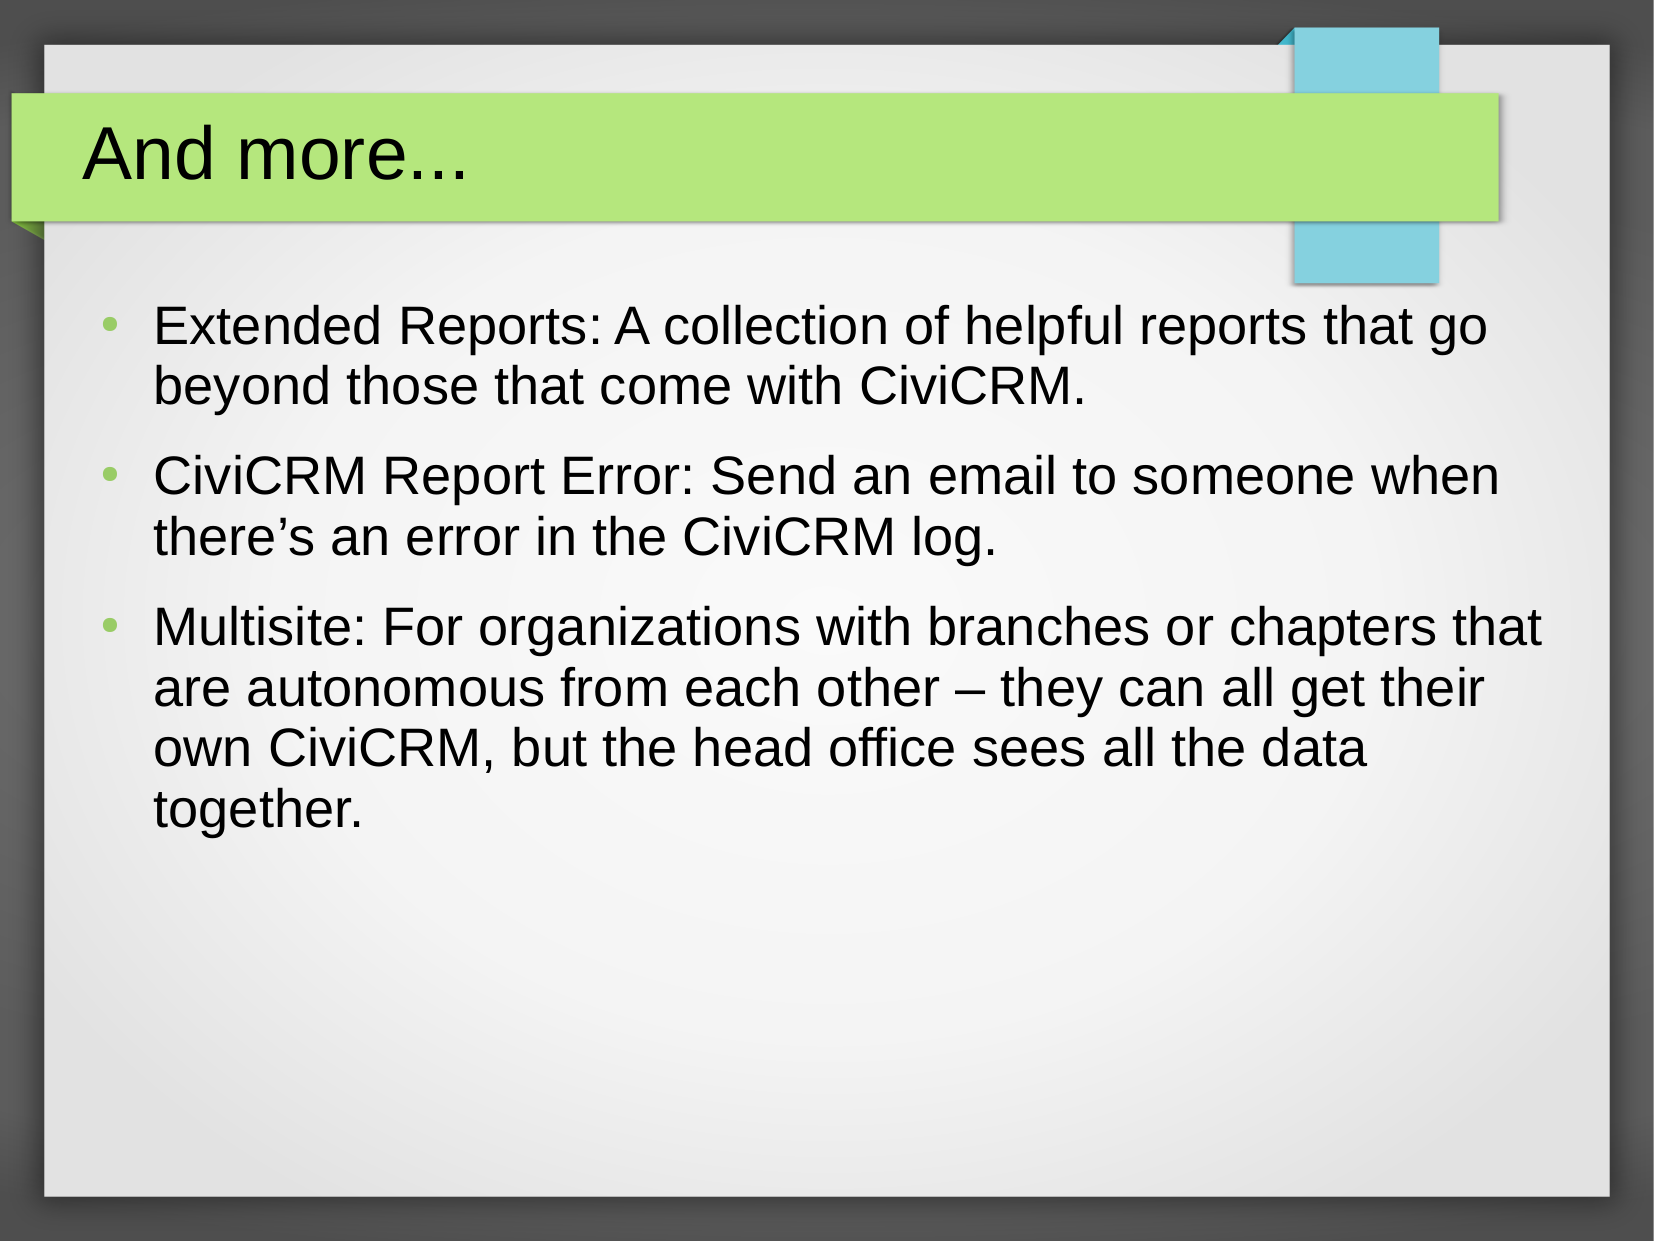

# And more...
Extended Reports: A collection of helpful reports that go beyond those that come with CiviCRM.
CiviCRM Report Error: Send an email to someone when there’s an error in the CiviCRM log.
Multisite: For organizations with branches or chapters that are autonomous from each other – they can all get their own CiviCRM, but the head office sees all the data together.